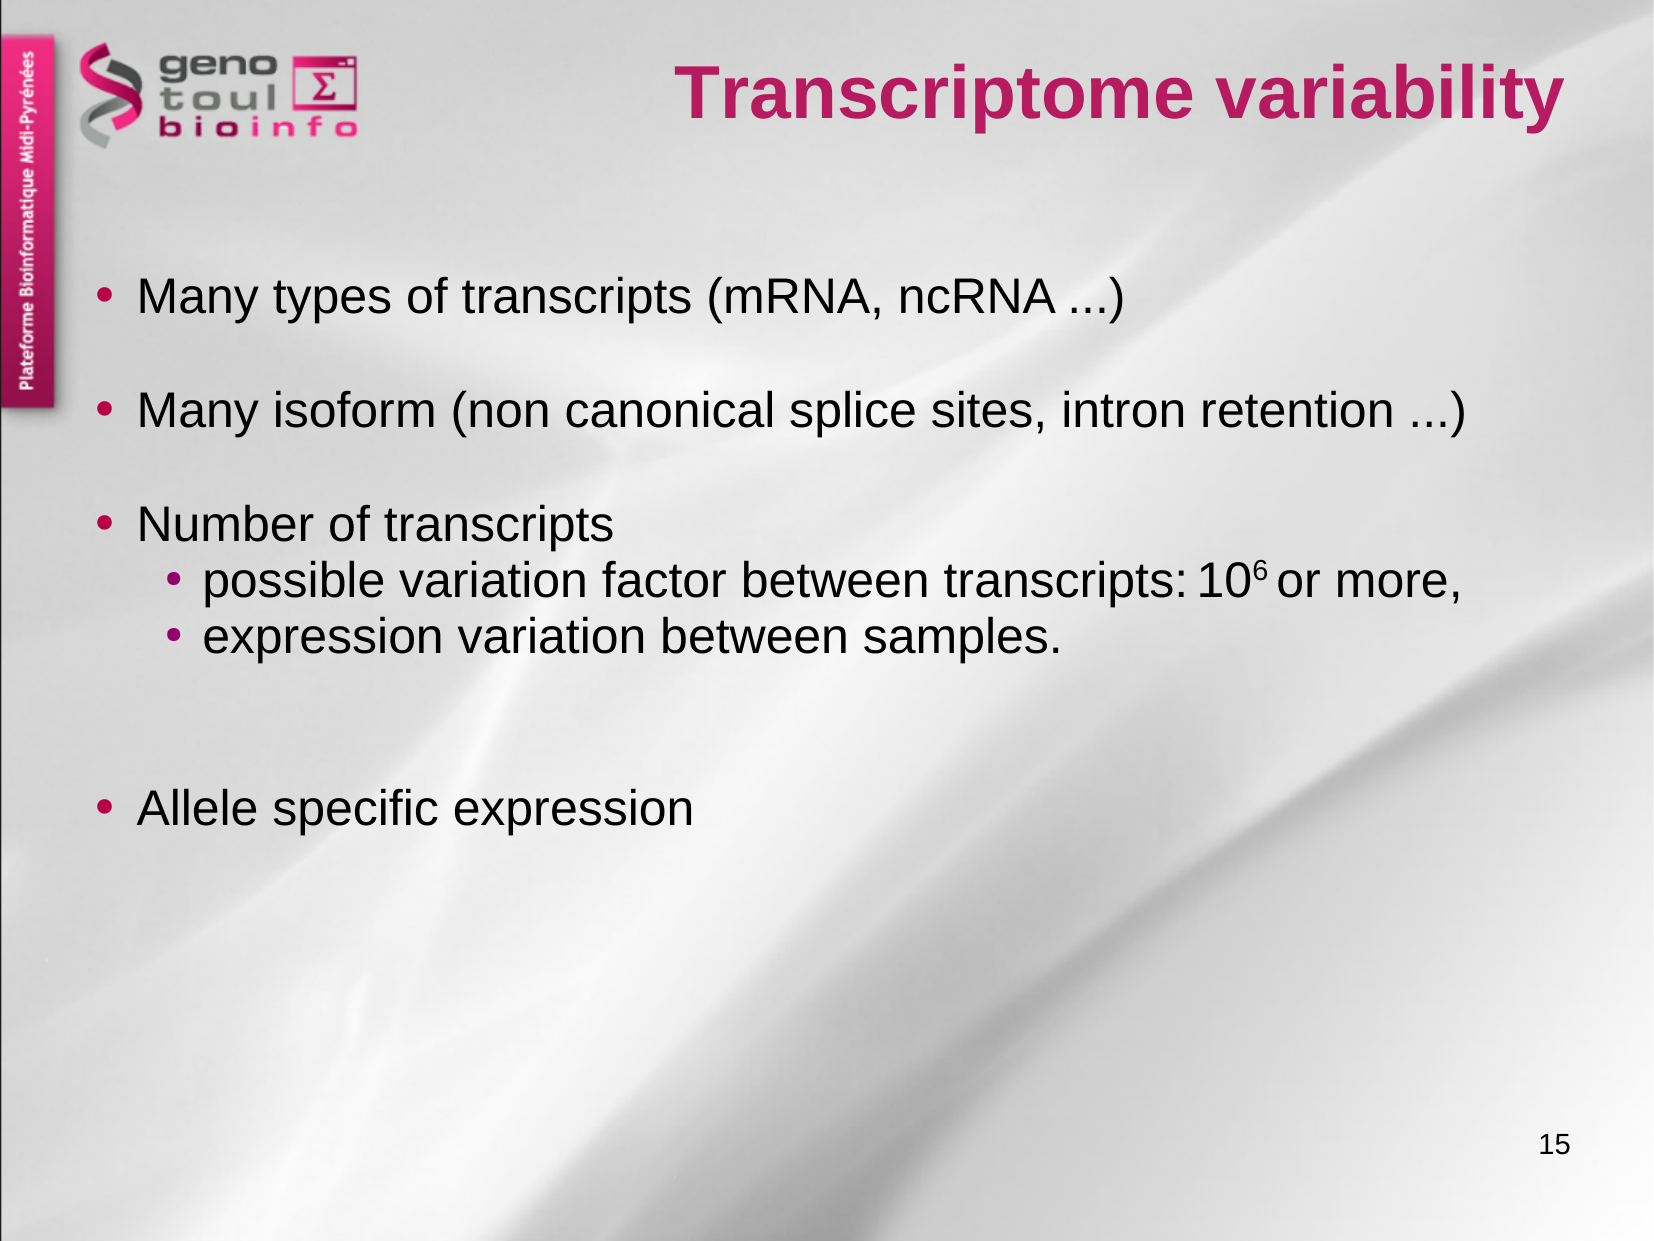

# Transcriptome variability
Many types of transcripts (mRNA, ncRNA ...)
Many isoform (non canonical splice sites, intron retention ...)
Number of transcripts
possible variation factor between transcripts: 106 or more,
expression variation between samples.
Allele specific expression